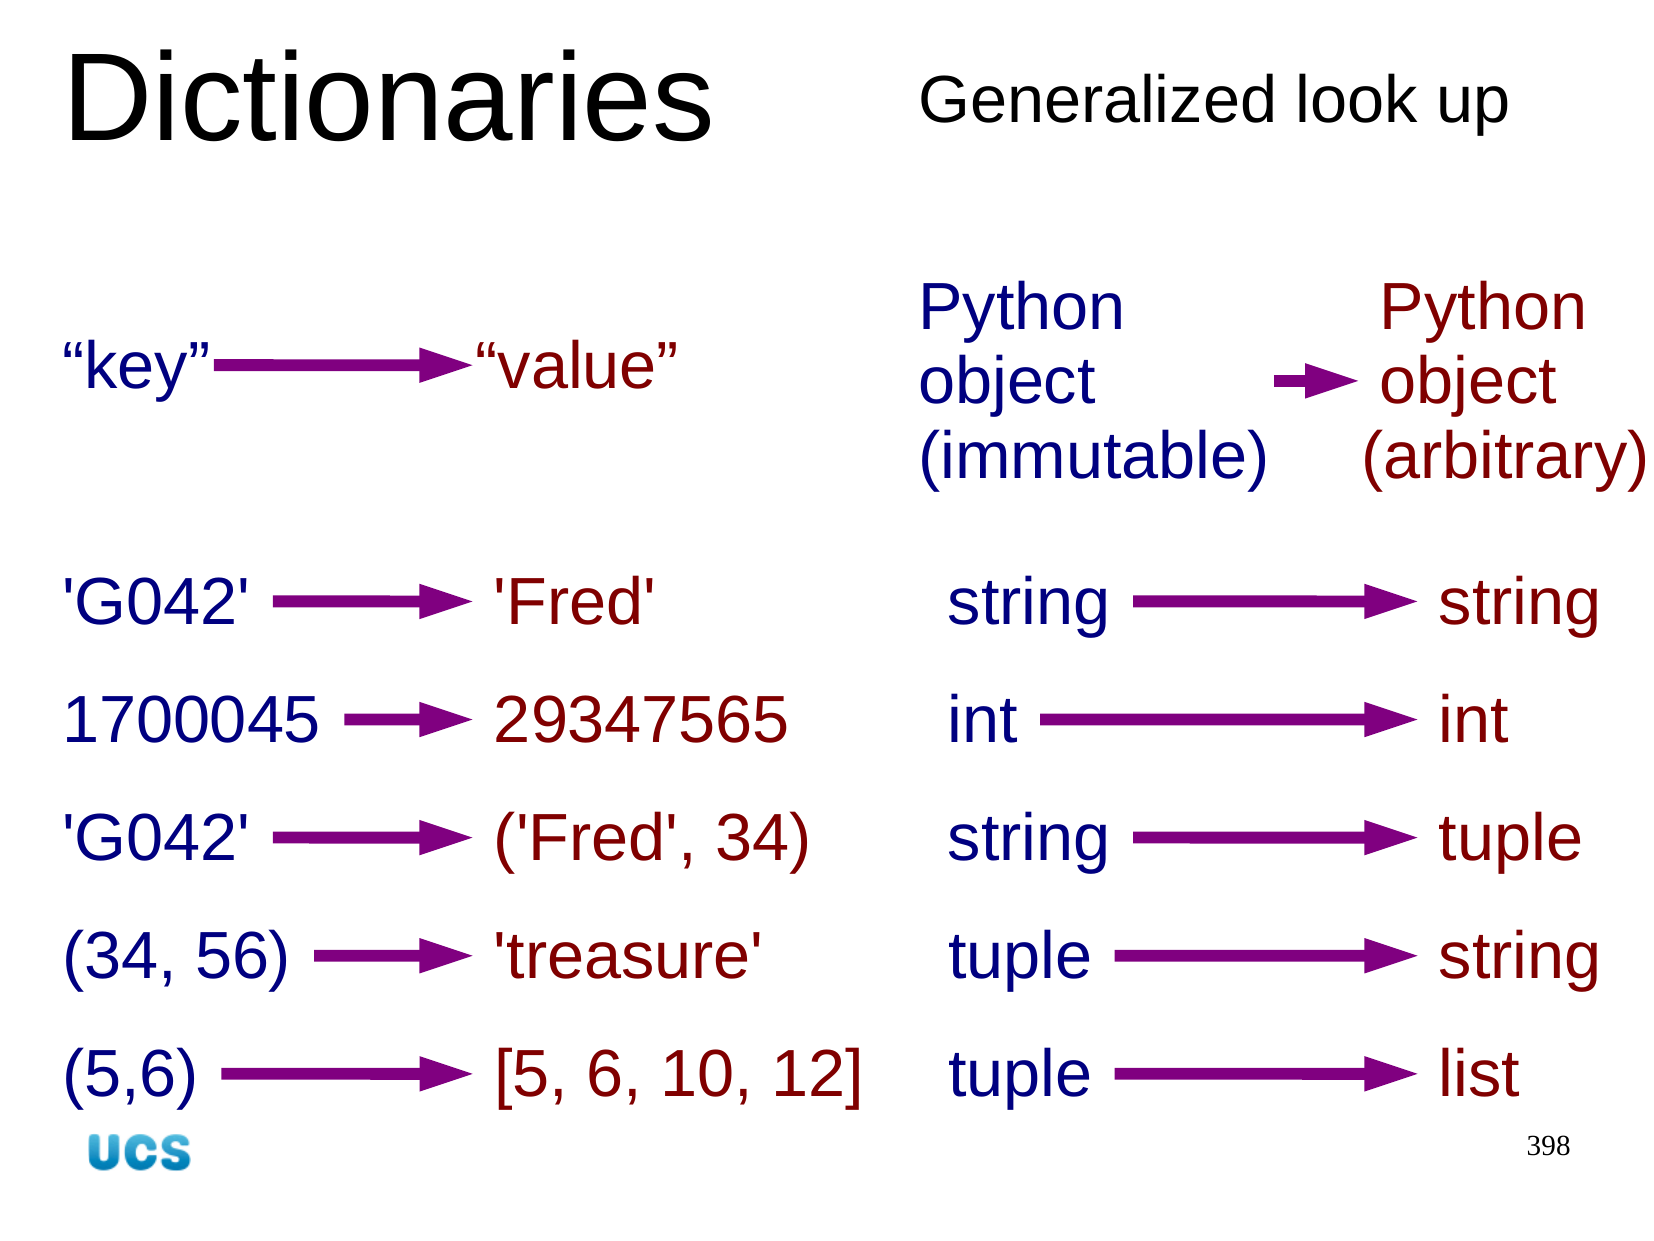

Dictionaries
Generalized look up
Python
object
(immutable)
 Python
 object
(arbitrary)
“key”
“value”
'G042'
string
 'Fred'
 string
1700045
int
 29347565
 int
'G042'
string
 ('Fred', 34)
 tuple
(34, 56)
tuple
 'treasure'
 string
(5,6)
tuple
 [5, 6, 10, 12]
 list
398